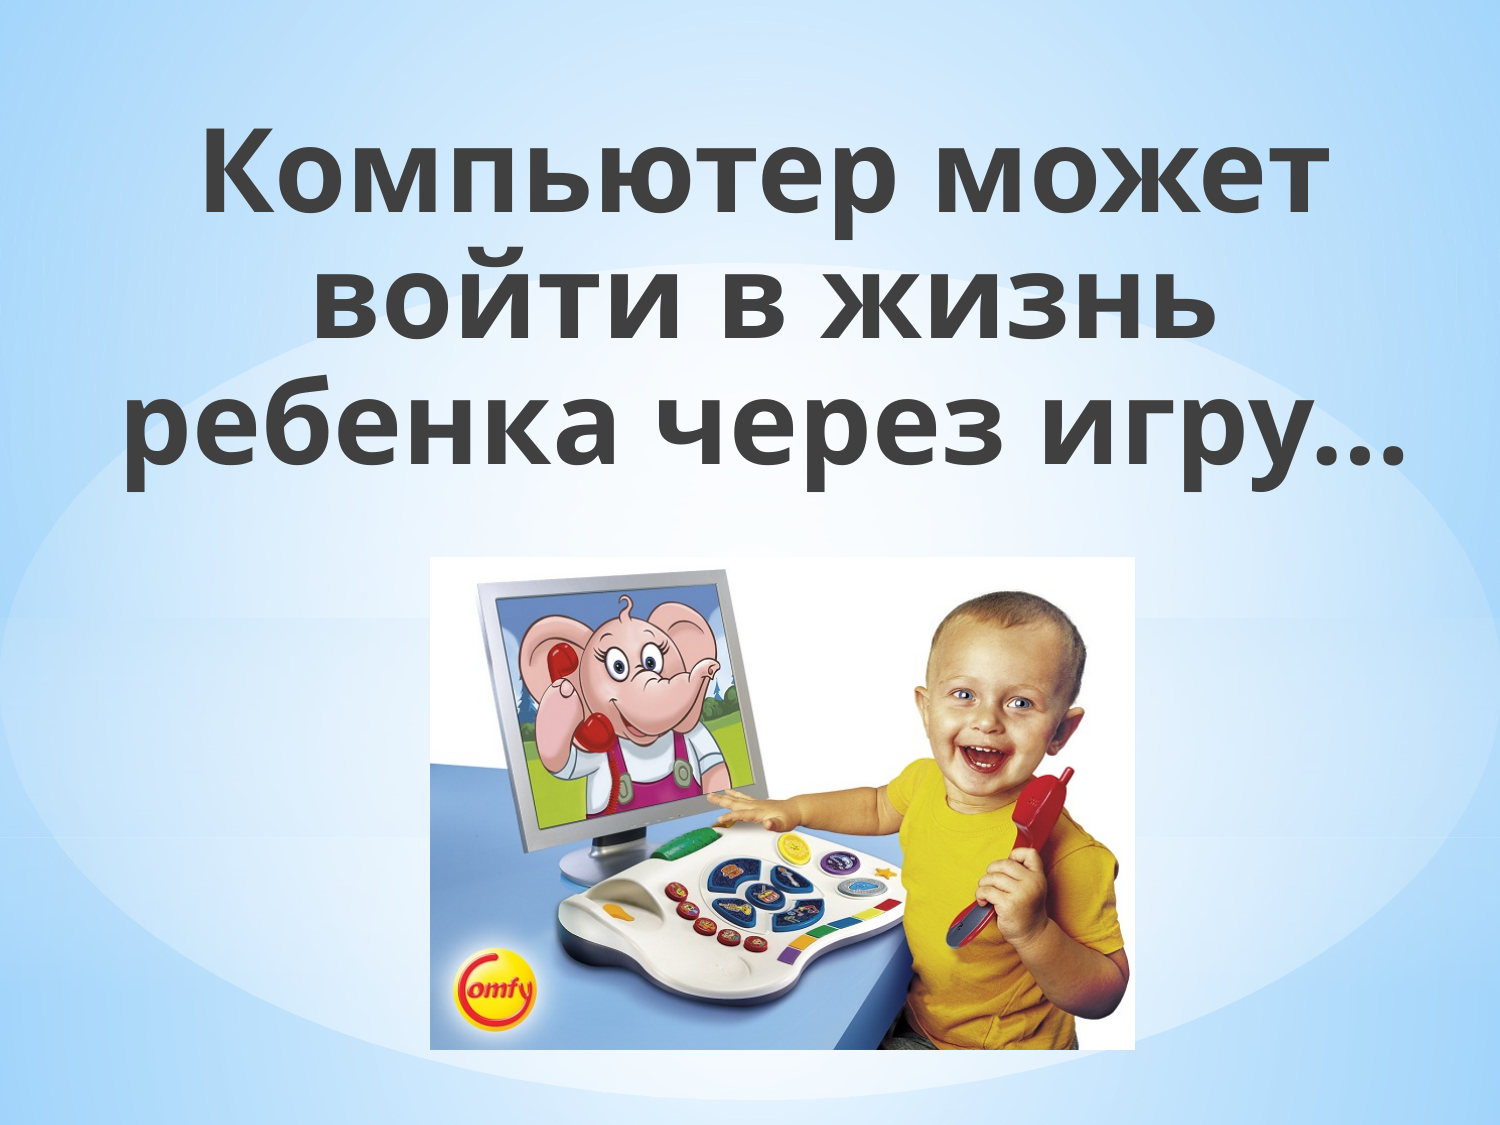

# Компьютер может войти в жизнь ребенка через игру…